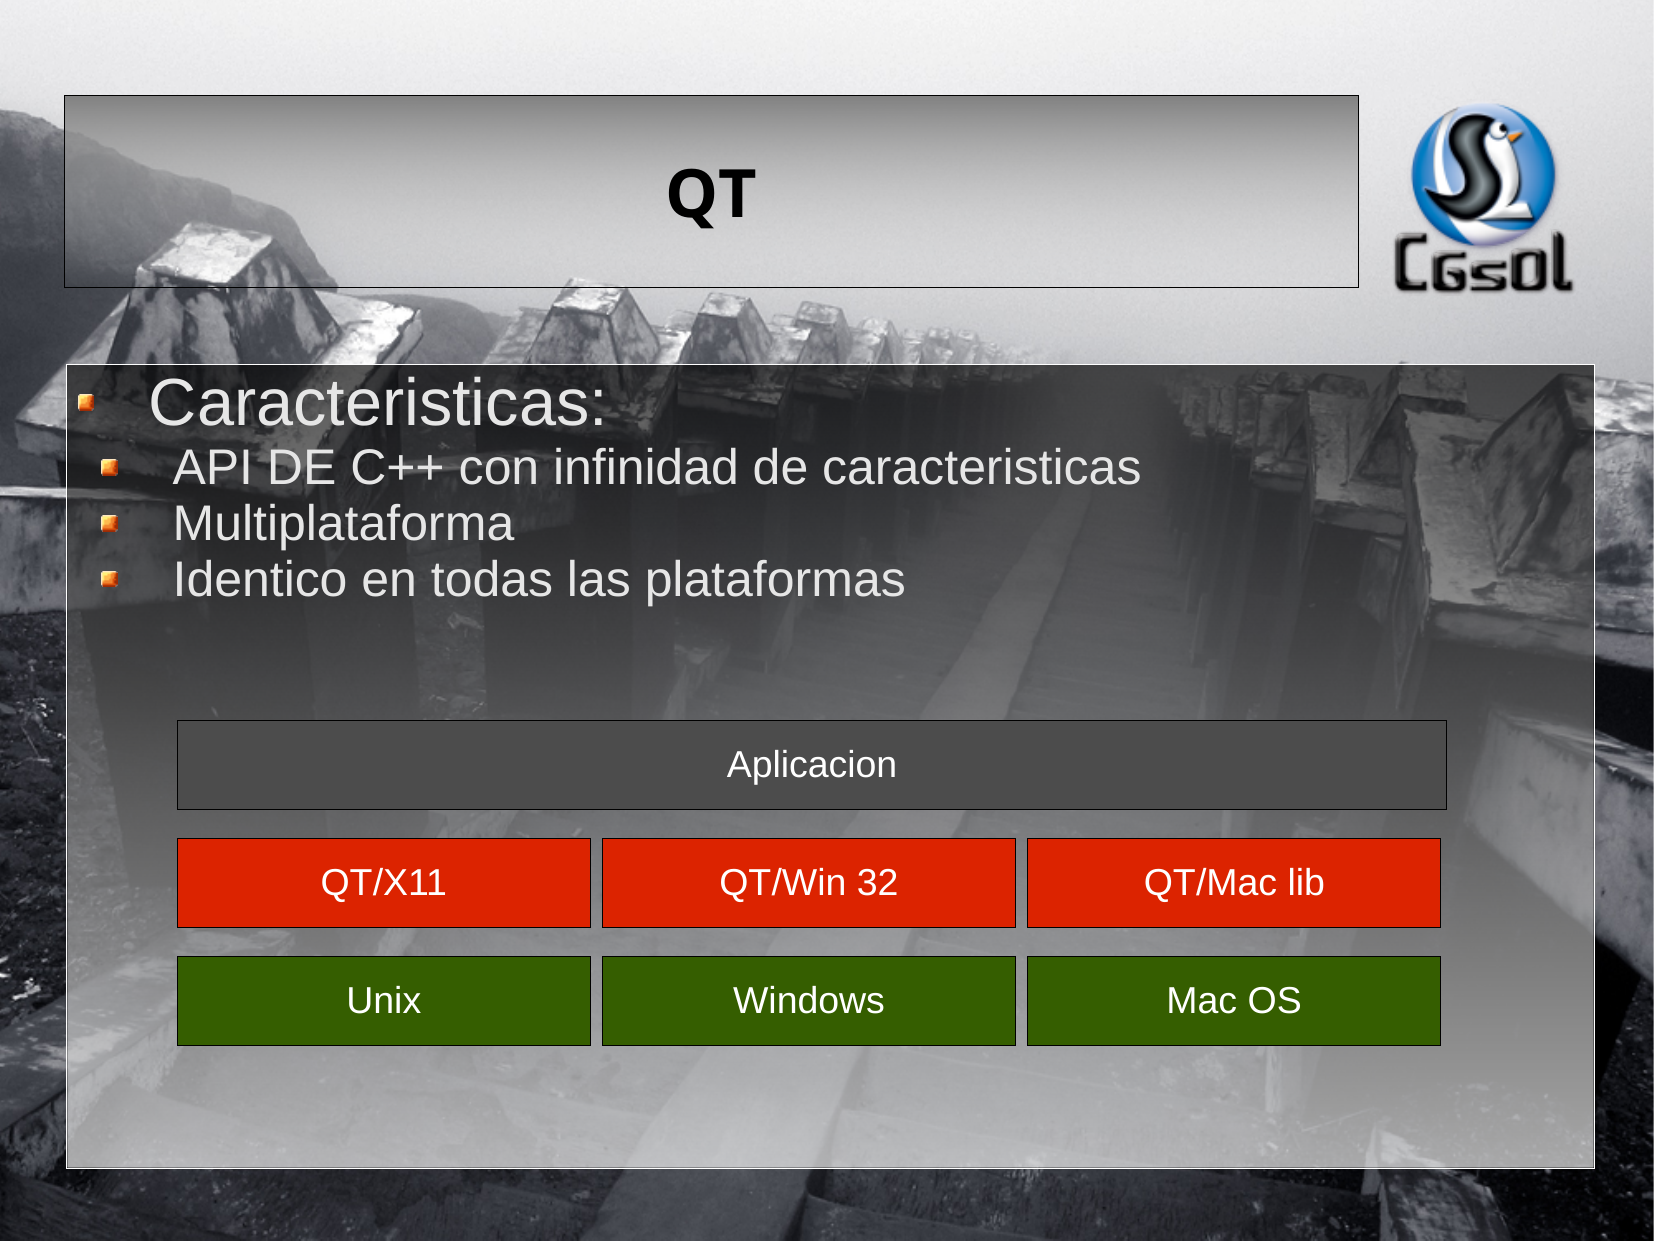

# QT
Caracteristicas:
API DE C++ con infinidad de caracteristicas
Multiplataforma
Identico en todas las plataformas
App
Aplicacion
QT/X11
QT/Win 32
QT/Mac lib
Unix
Windows
Mac OS